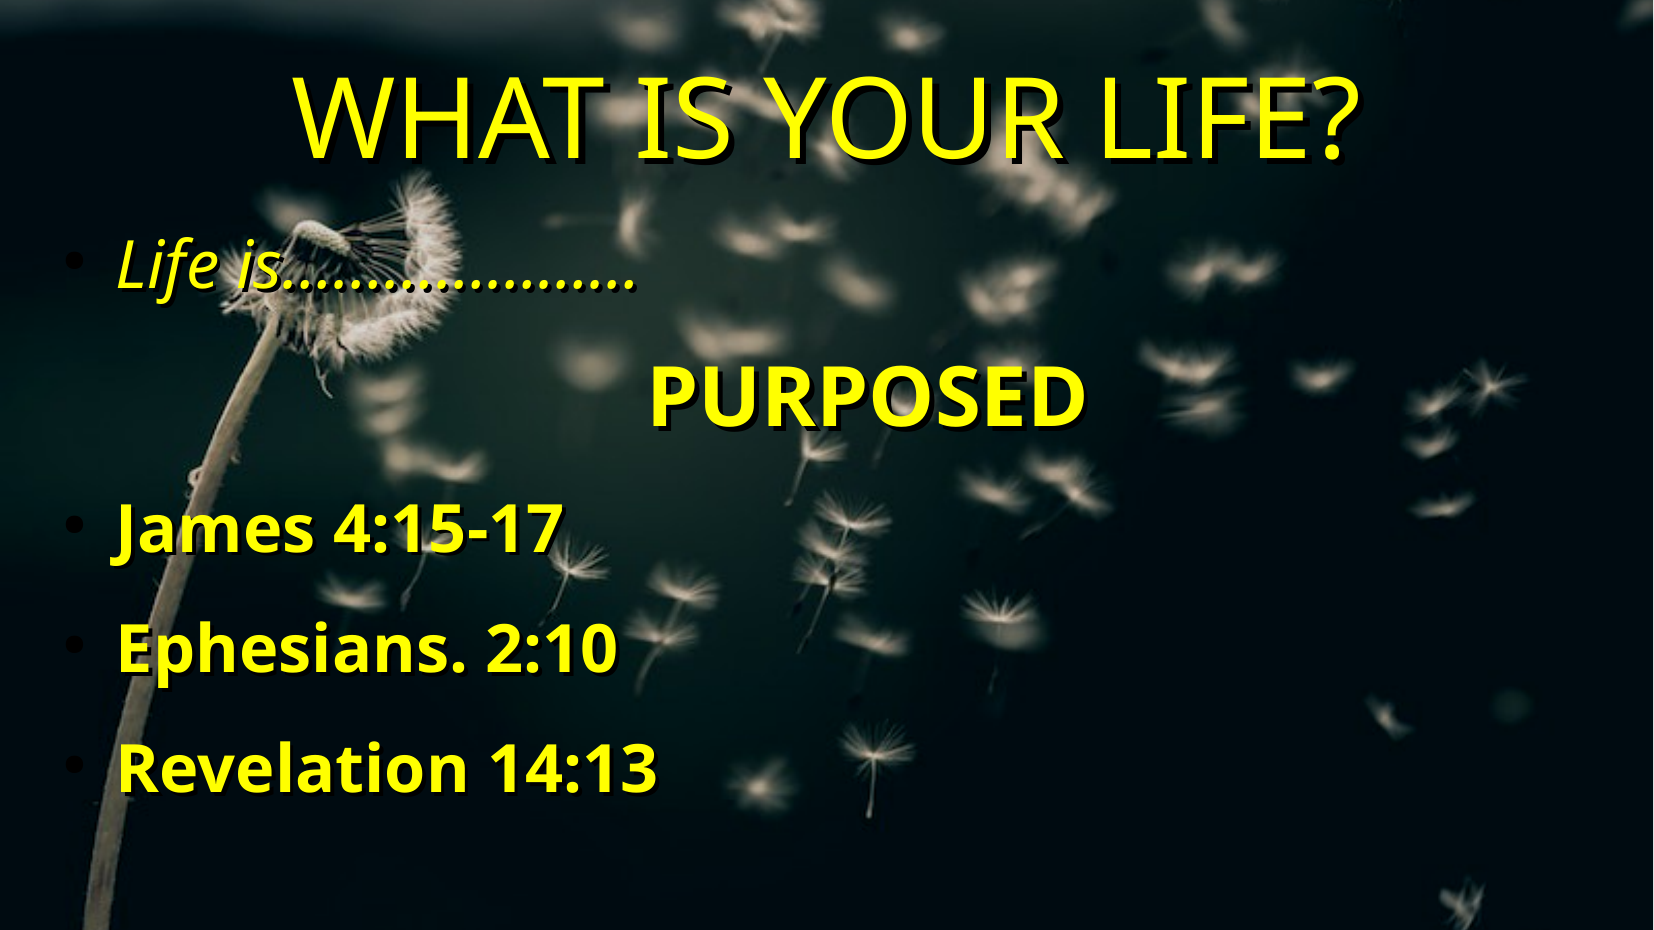

# WHAT IS YOUR LIFE?
Life is…………………
PURPOSED
James 4:15-17
Ephesians. 2:10
Revelation 14:13